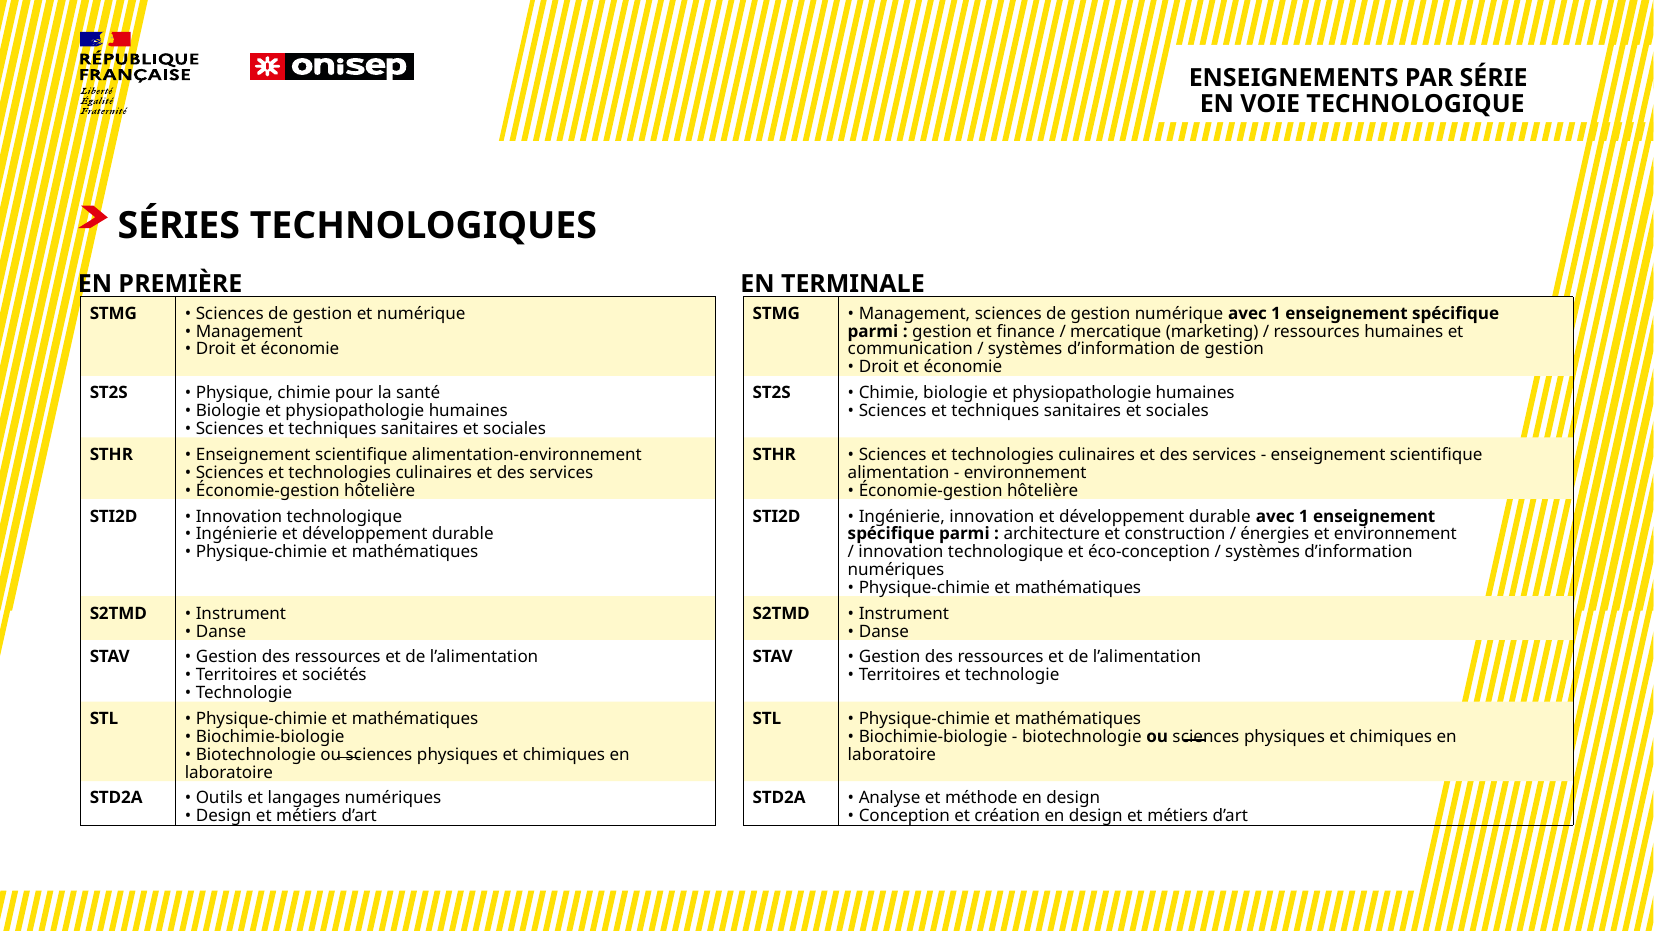

ENSEIGNEMENTS PAR SÉRIE
EN VOIE TECHNOLOGIQUE
 SÉRIES TECHNOLOGIQUES
EN PREMIÈRE
EN TERMINALE
STMG
• Sciences de gestion et numérique
STMG
• Management, sciences de gestion numérique avec 1 enseignement spécifique
• Management
parmi : gestion et finance / mercatique (marketing) / ressources humaines et
• Droit et économie
communication / systèmes d’information de gestion
• Droit et économie
ST2S
• Physique, chimie pour la santé
ST2S
• Chimie, biologie et physiopathologie humaines
• Biologie et physiopathologie humaines
• Sciences et techniques sanitaires et sociales
• Sciences et techniques sanitaires et sociales
STHR
• Enseignement scientifique alimentation-environnement
STHR
• Sciences et technologies culinaires et des services - enseignement scientifique
• Sciences et technologies culinaires et des services
alimentation - environnement
• Économie-gestion hôtelière
• Économie-gestion hôtelière
STI2D
• Innovation technologique
STI2D
• Ingénierie, innovation et développement durable avec 1 enseignement
• Ingénierie et développement durable
spécifique parmi : architecture et construction / énergies et environnement
• Physique-chimie et mathématiques
/ innovation technologique et éco-conception / systèmes d’information
numériques
• Physique-chimie et mathématiques
S2TMD
• Instrument
S2TMD
• Instrument
• Danse
• Danse
STAV
• Gestion des ressources et de l’alimentation
STAV
• Gestion des ressources et de l’alimentation
• Territoires et sociétés
• Territoires et technologie
• Technologie
STL
• Physique-chimie et mathématiques
STL
• Physique-chimie et mathématiques
• Biochimie-biologie
• Biochimie-biologie - biotechnologie ou sciences physiques et chimiques en
• Biotechnologie ou sciences physiques et chimiques en
laboratoire
laboratoire
STD2A
• Outils et langages numériques
STD2A
• Analyse et méthode en design
• Design et métiers d’art
• Conception et création en design et métiers d’art